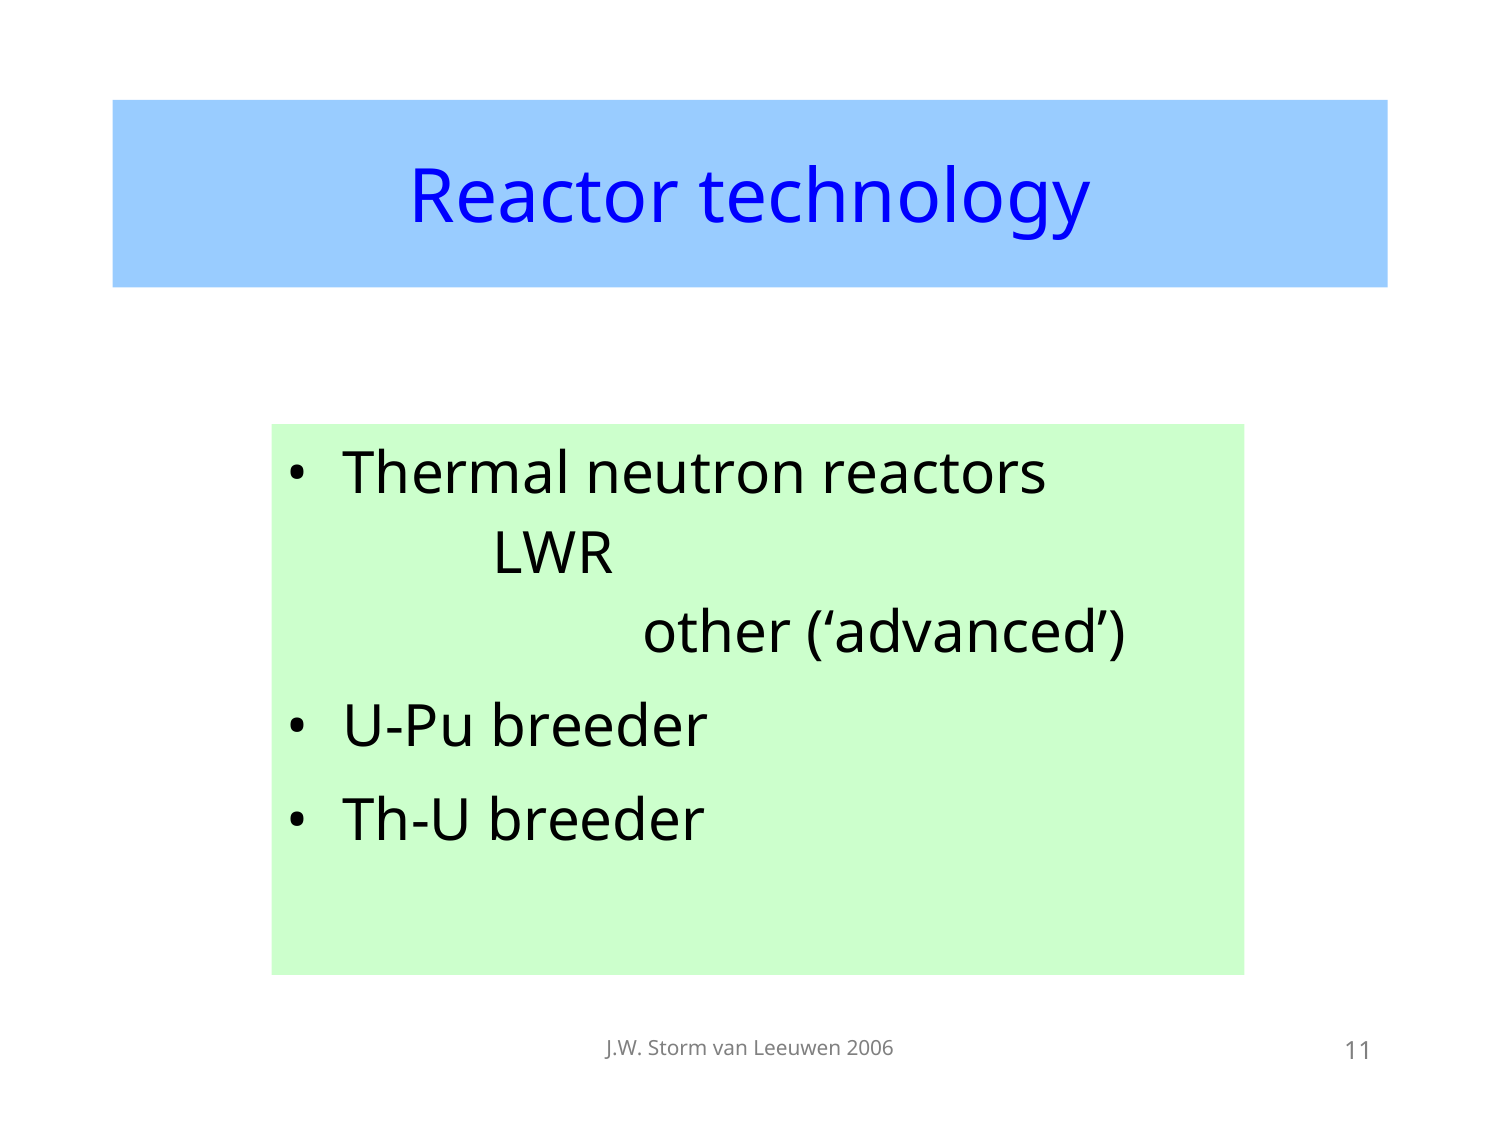

# Reactor technology
Thermal neutron reactors		LWR						other (‘advanced’)
U-Pu breeder
Th-U breeder
J.W. Storm van Leeuwen 2006
11